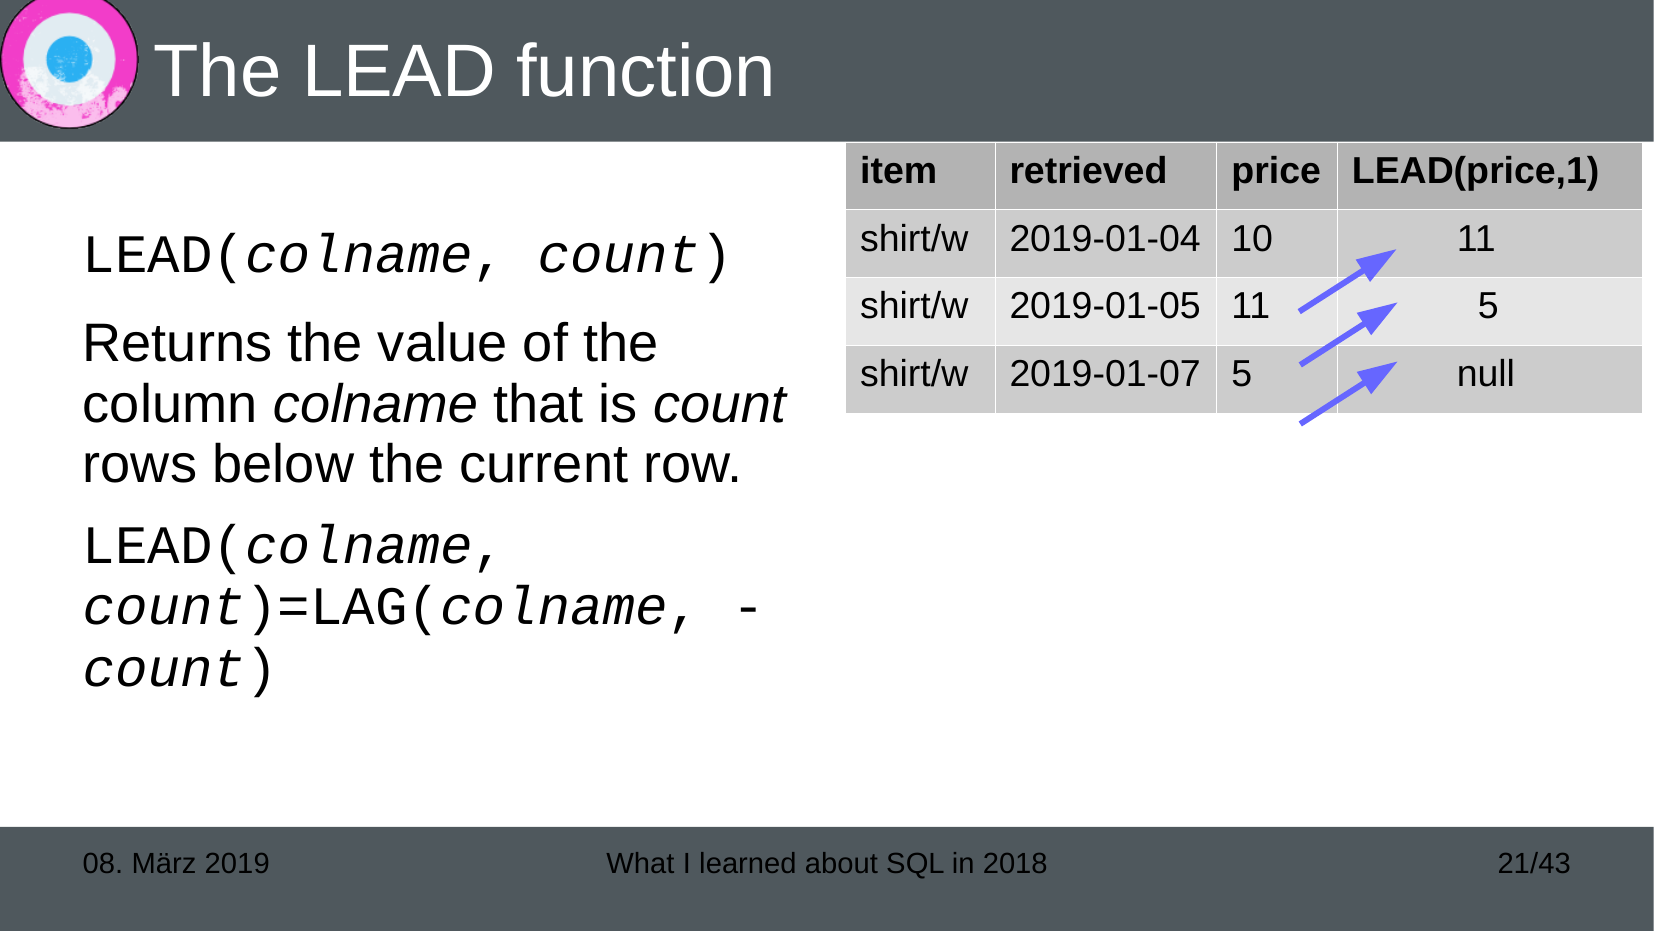

# The LEAD function
LEAD(colname, count)
Returns the value of the column colname that is count rows below the current row.
LEAD(colname, count)=LAG(colname, -count)
| item | retrieved | price | LEAD(price,1) |
| --- | --- | --- | --- |
| shirt/w | 2019-01-04 | 10 | 11 |
| shirt/w | 2019-01-05 | 11 | 5 |
| shirt/w | 2019-01-07 | 5 | null |
08. März 2019
21